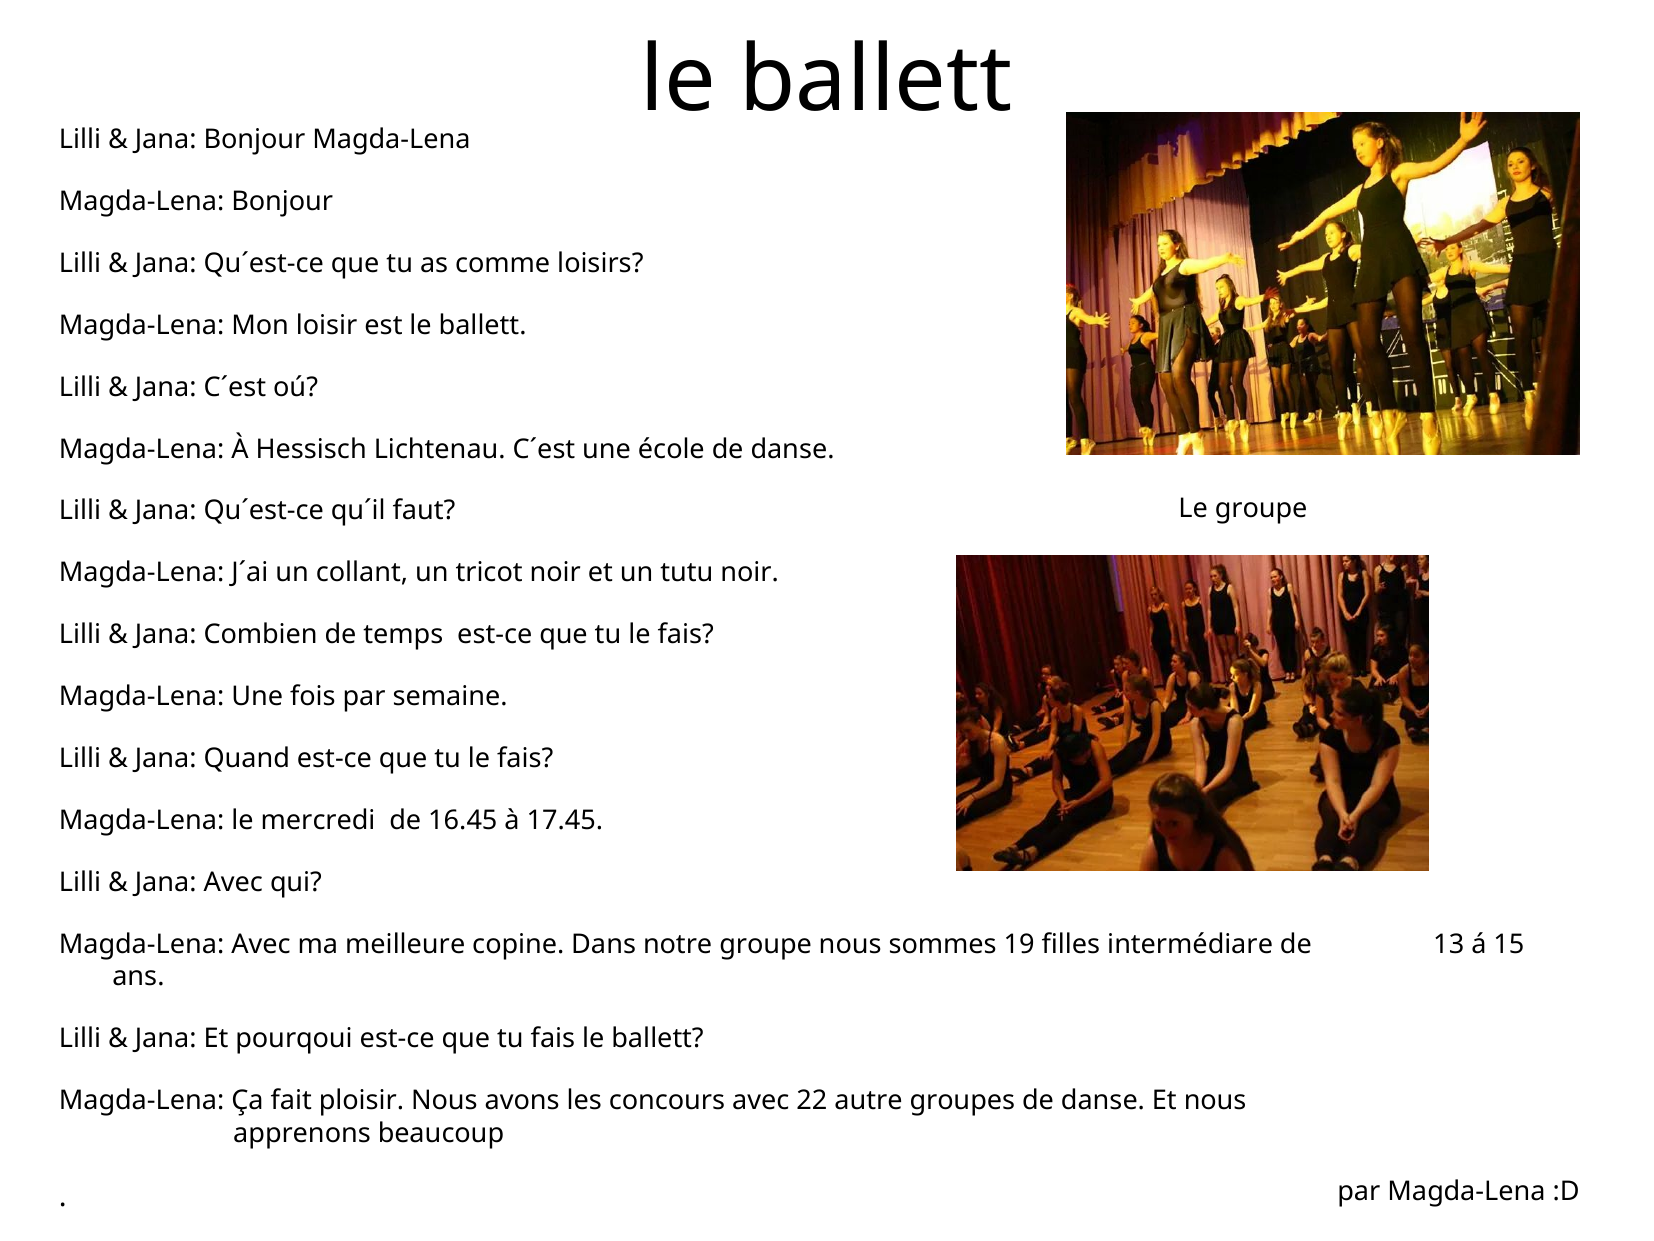

# le ballett
Lilli & Jana: Bonjour Magda-Lena
Magda-Lena: Bonjour
Lilli & Jana: Qu´est-ce que tu as comme loisirs?
Magda-Lena: Mon loisir est le ballett.
Lilli & Jana: C´est oú?
Magda-Lena: À Hessisch Lichtenau. C´est une école de danse.
Lilli & Jana: Qu´est-ce qu´il faut?
Magda-Lena: J´ai un collant, un tricot noir et un tutu noir.
Lilli & Jana: Combien de temps est-ce que tu le fais?
Magda-Lena: Une fois par semaine.
Lilli & Jana: Quand est-ce que tu le fais?
Magda-Lena: le mercredi de 16.45 à 17.45.
Lilli & Jana: Avec qui?
Magda-Lena: Avec ma meilleure copine. Dans notre groupe nous sommes 19 filles intermédiare de 	 13 á 15 ans.
Lilli & Jana: Et pourqoui est-ce que tu fais le ballett?
Magda-Lena: Ça fait ploisir. Nous avons les concours avec 22 autre groupes de danse. Et nous 	 	 apprenons beaucoup
.
Le groupe
par Magda-Lena :D